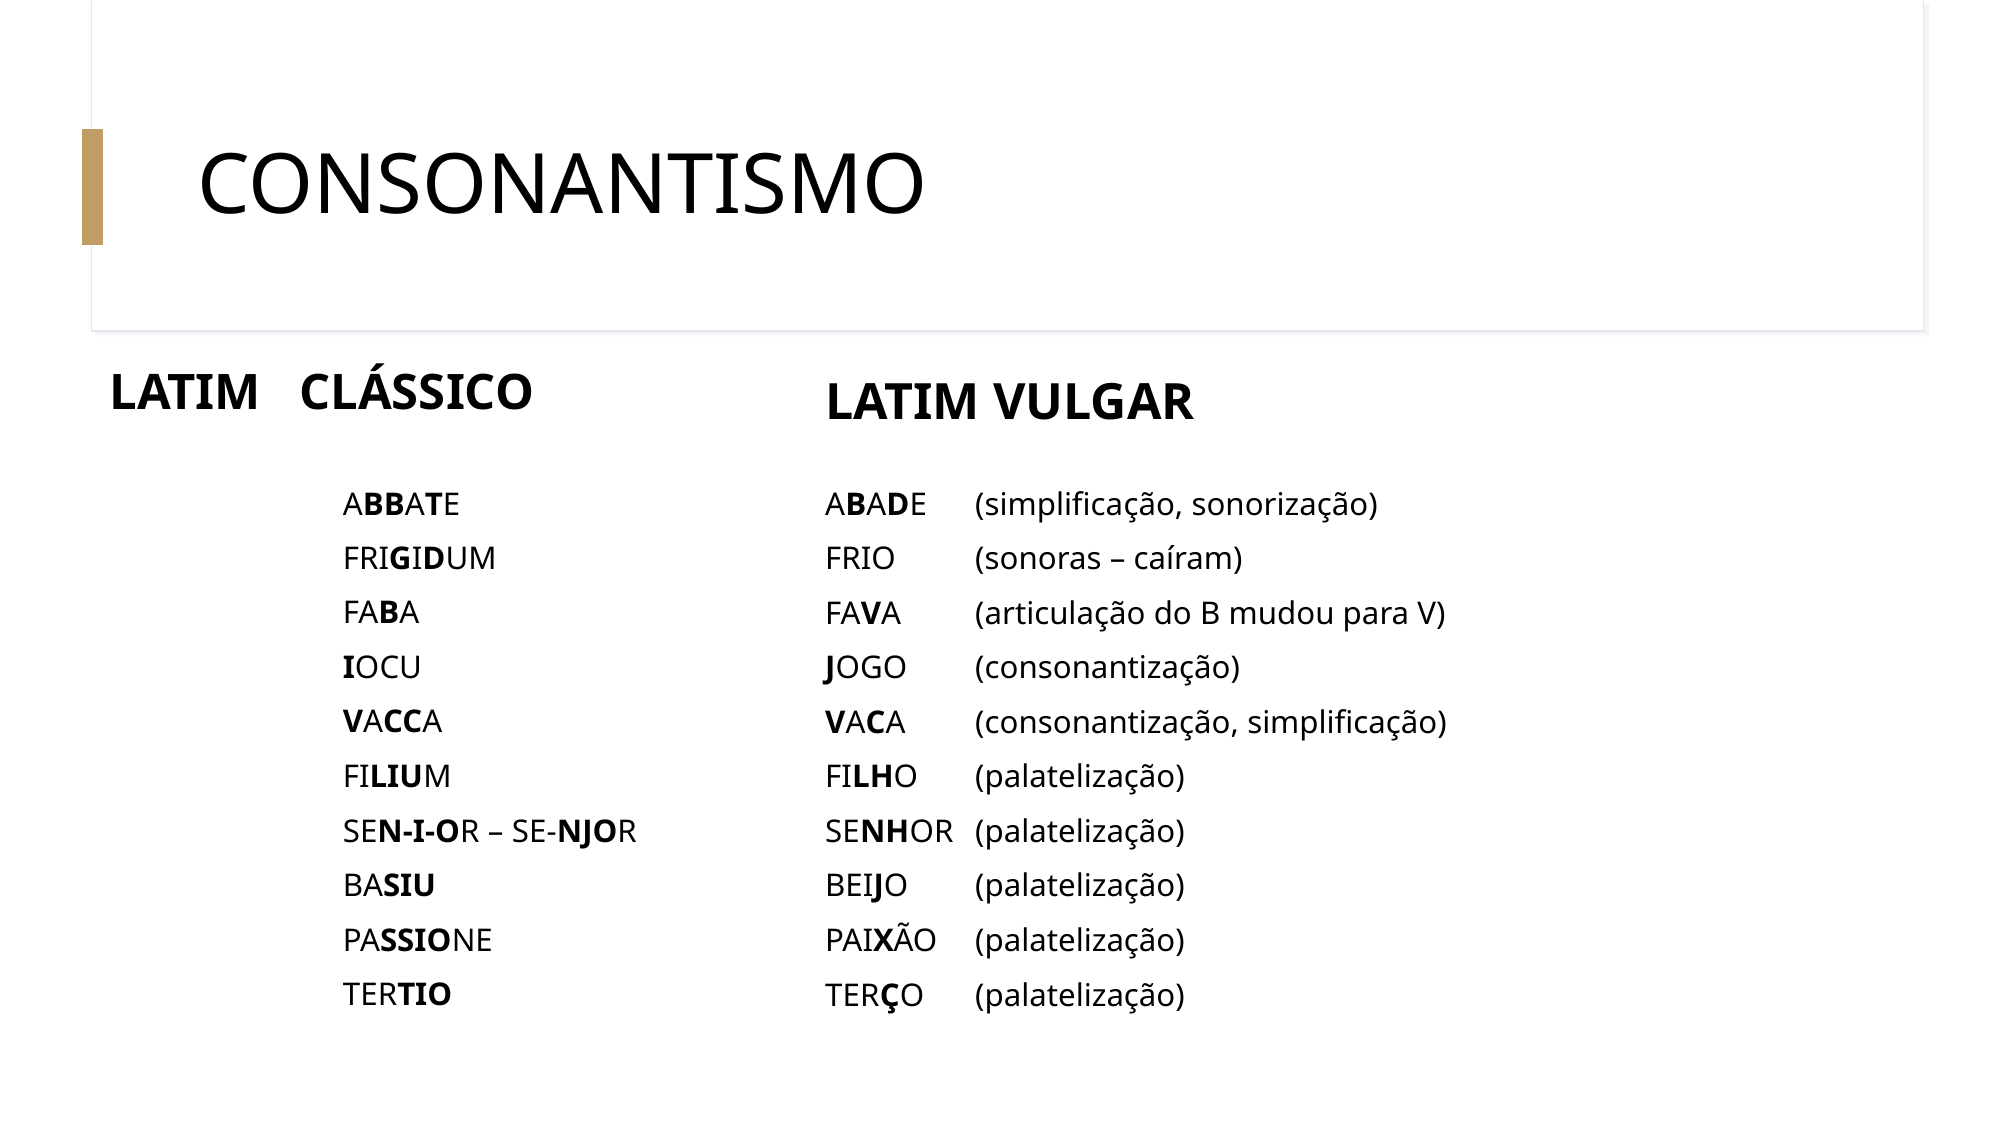

# CONSONANTISMO
LATIM VULGAR
LATIM CLÁSSICO
ABBATE
FRIGIDUM
FABA
IOCU
VACCA
FILIUM
SEN-I-OR – SE-NJOR
BASIU
PASSIONE
TERTIO
ABADE 	(simplificação, sonorização)
FRIO 	(sonoras – caíram)
FAVA 	(articulação do B mudou para V)
JOGO 	(consonantização)
VACA 	(consonantização, simplificação)
FILHO 	(palatelização)
SENHOR 	(palatelização)
BEIJO 	(palatelização)
PAIXÃO	(palatelização)
TERÇO 	(palatelização)